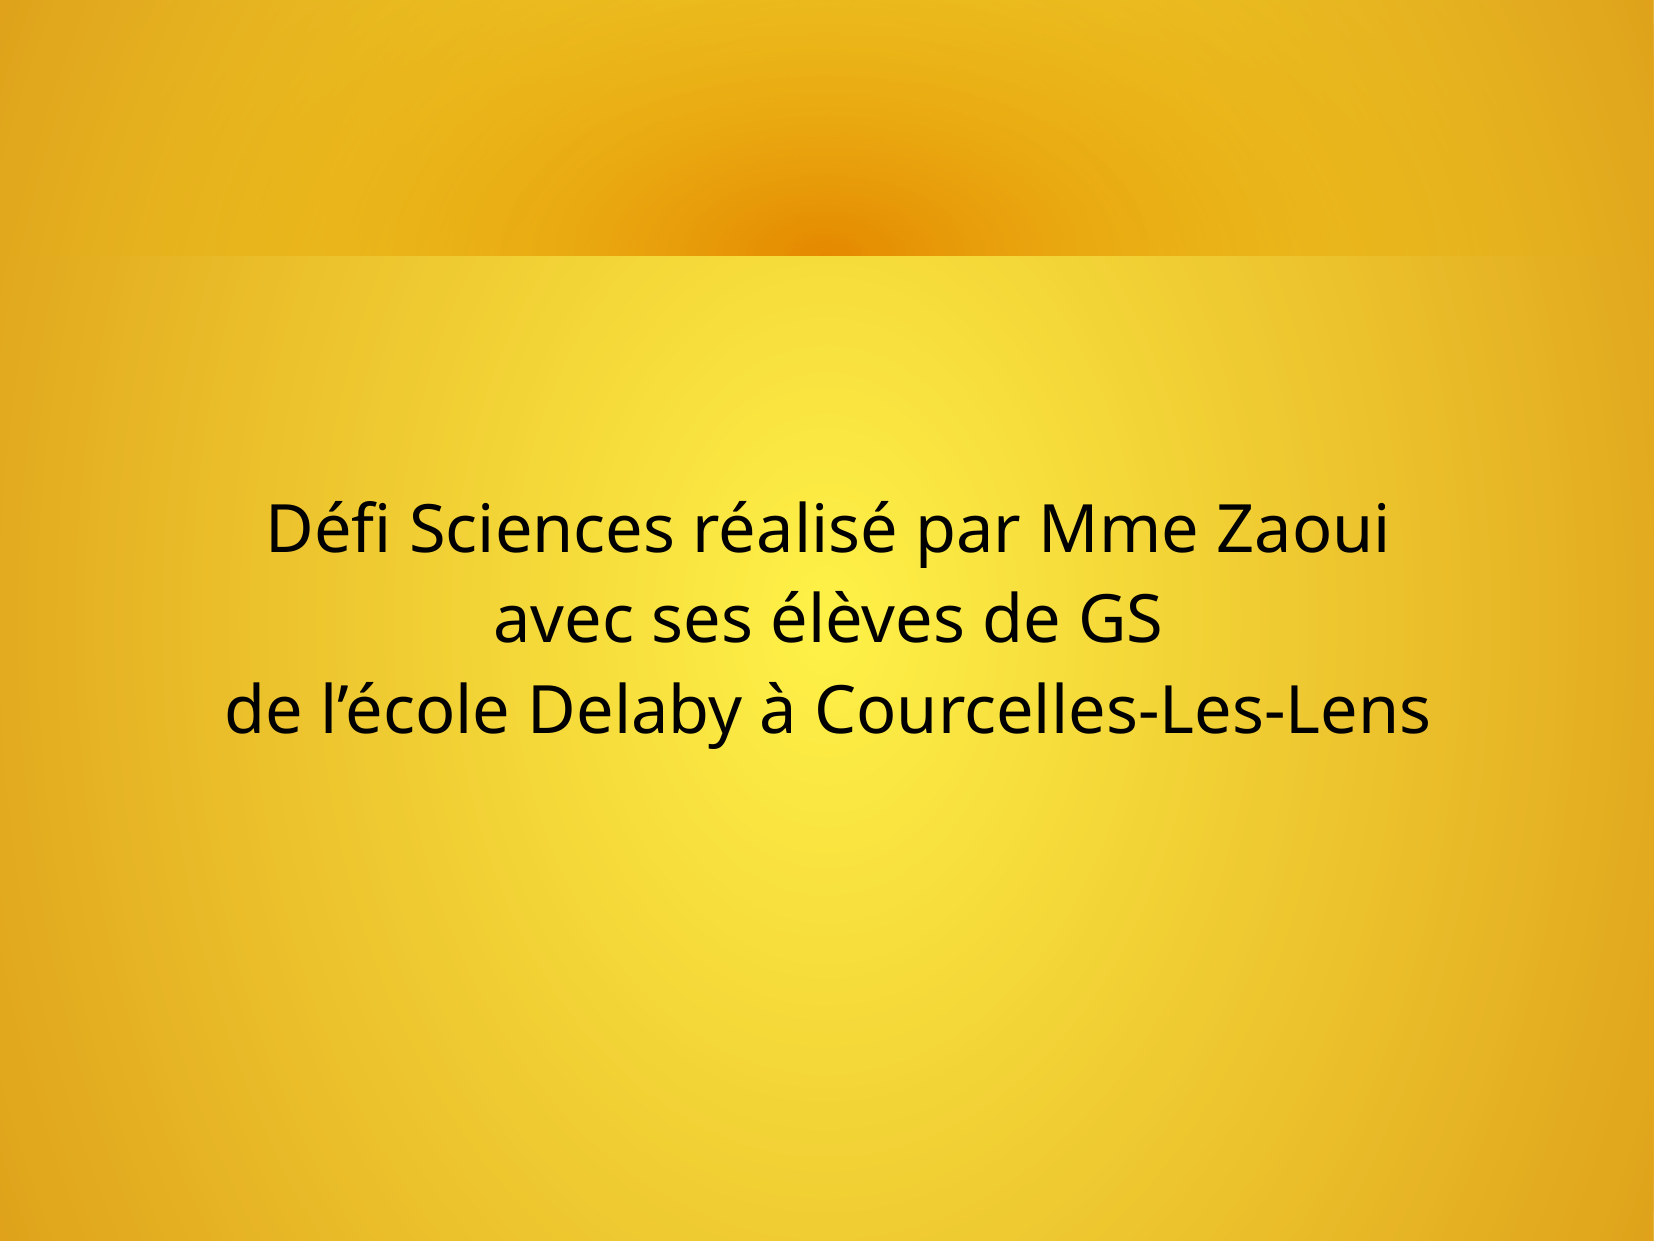

Défi Sciences réalisé par Mme Zaoui
avec ses élèves de GS
de l’école Delaby à Courcelles-Les-Lens